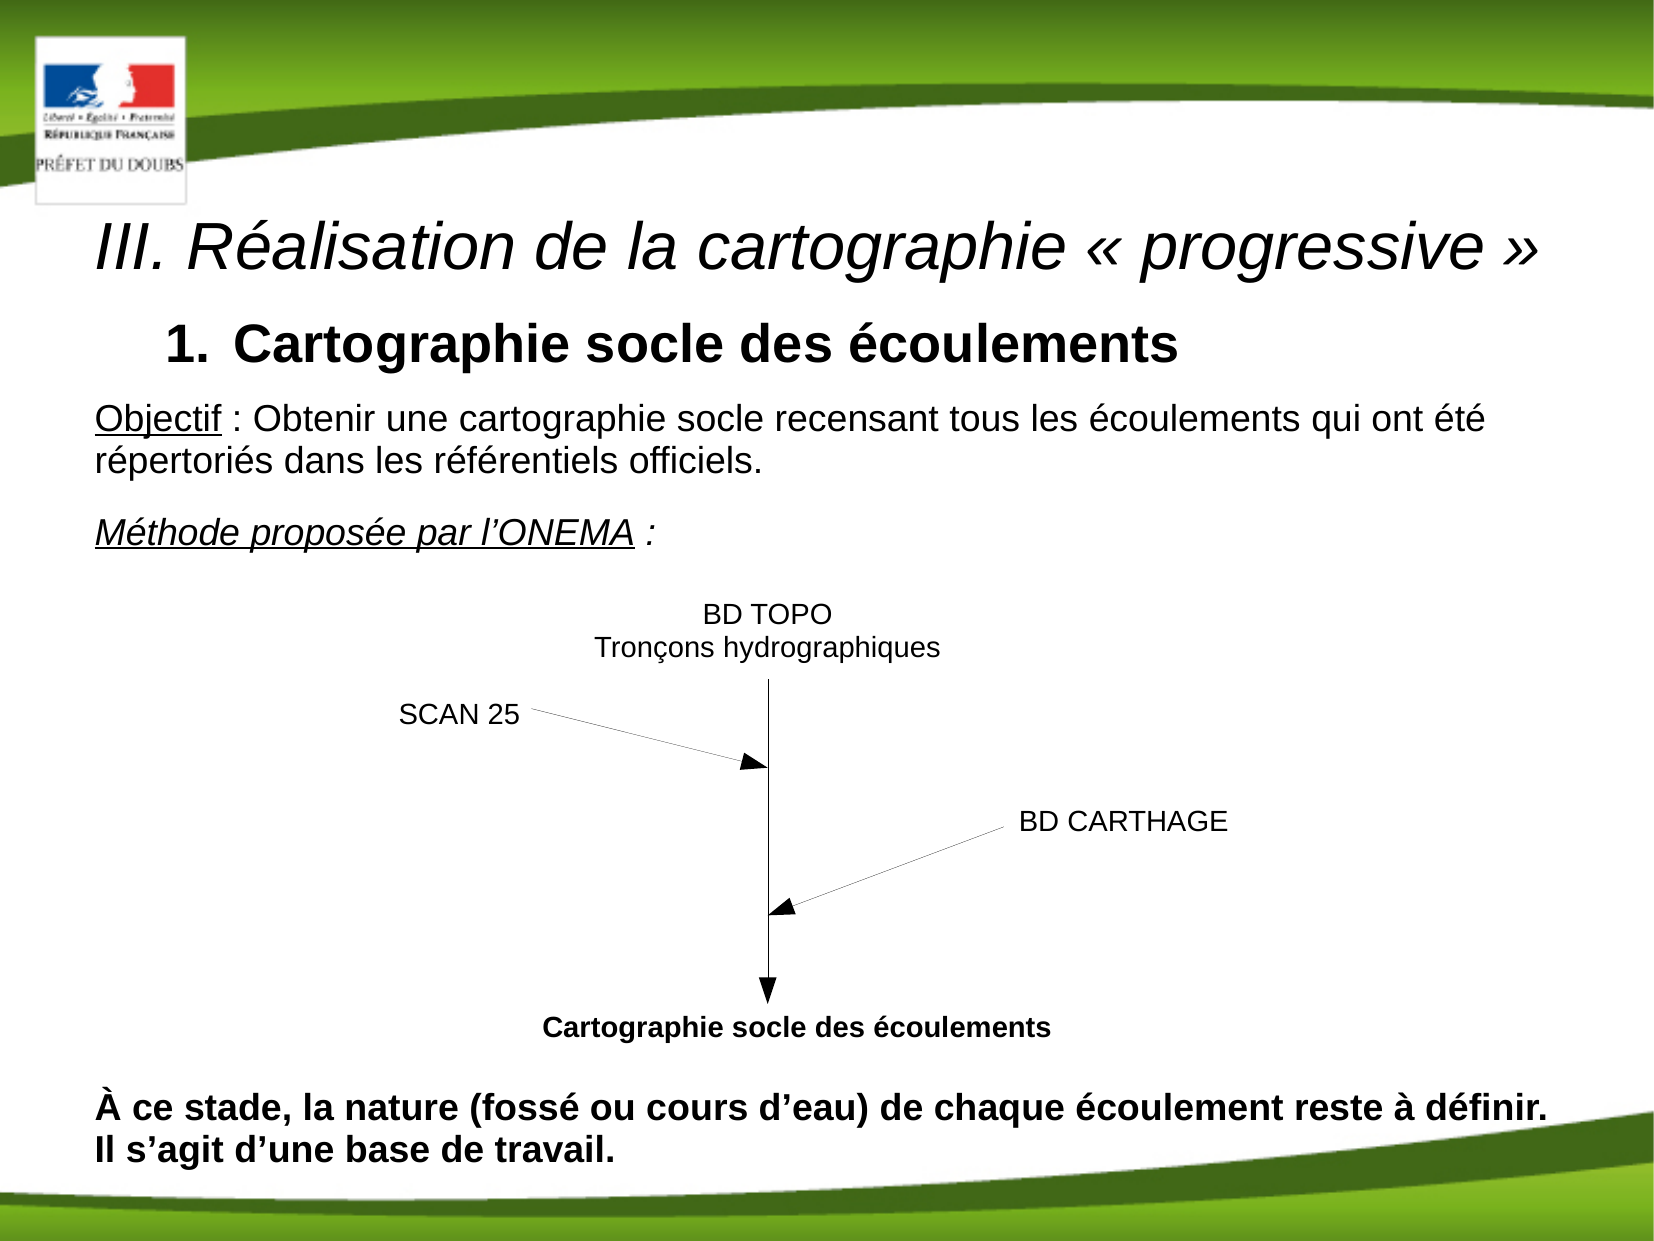

#
 Réalisation de la cartographie « progressive »
 Cartographie socle des écoulements
Objectif : Obtenir une cartographie socle recensant tous les écoulements qui ont été répertoriés dans les référentiels officiels.
Méthode proposée par l’ONEMA :
À ce stade, la nature (fossé ou cours d’eau) de chaque écoulement reste à définir. Il s’agit d’une base de travail.
BD TOPO
Tronçons hydrographiques
SCAN 25
BD CARTHAGE
Cartographie socle des écoulements